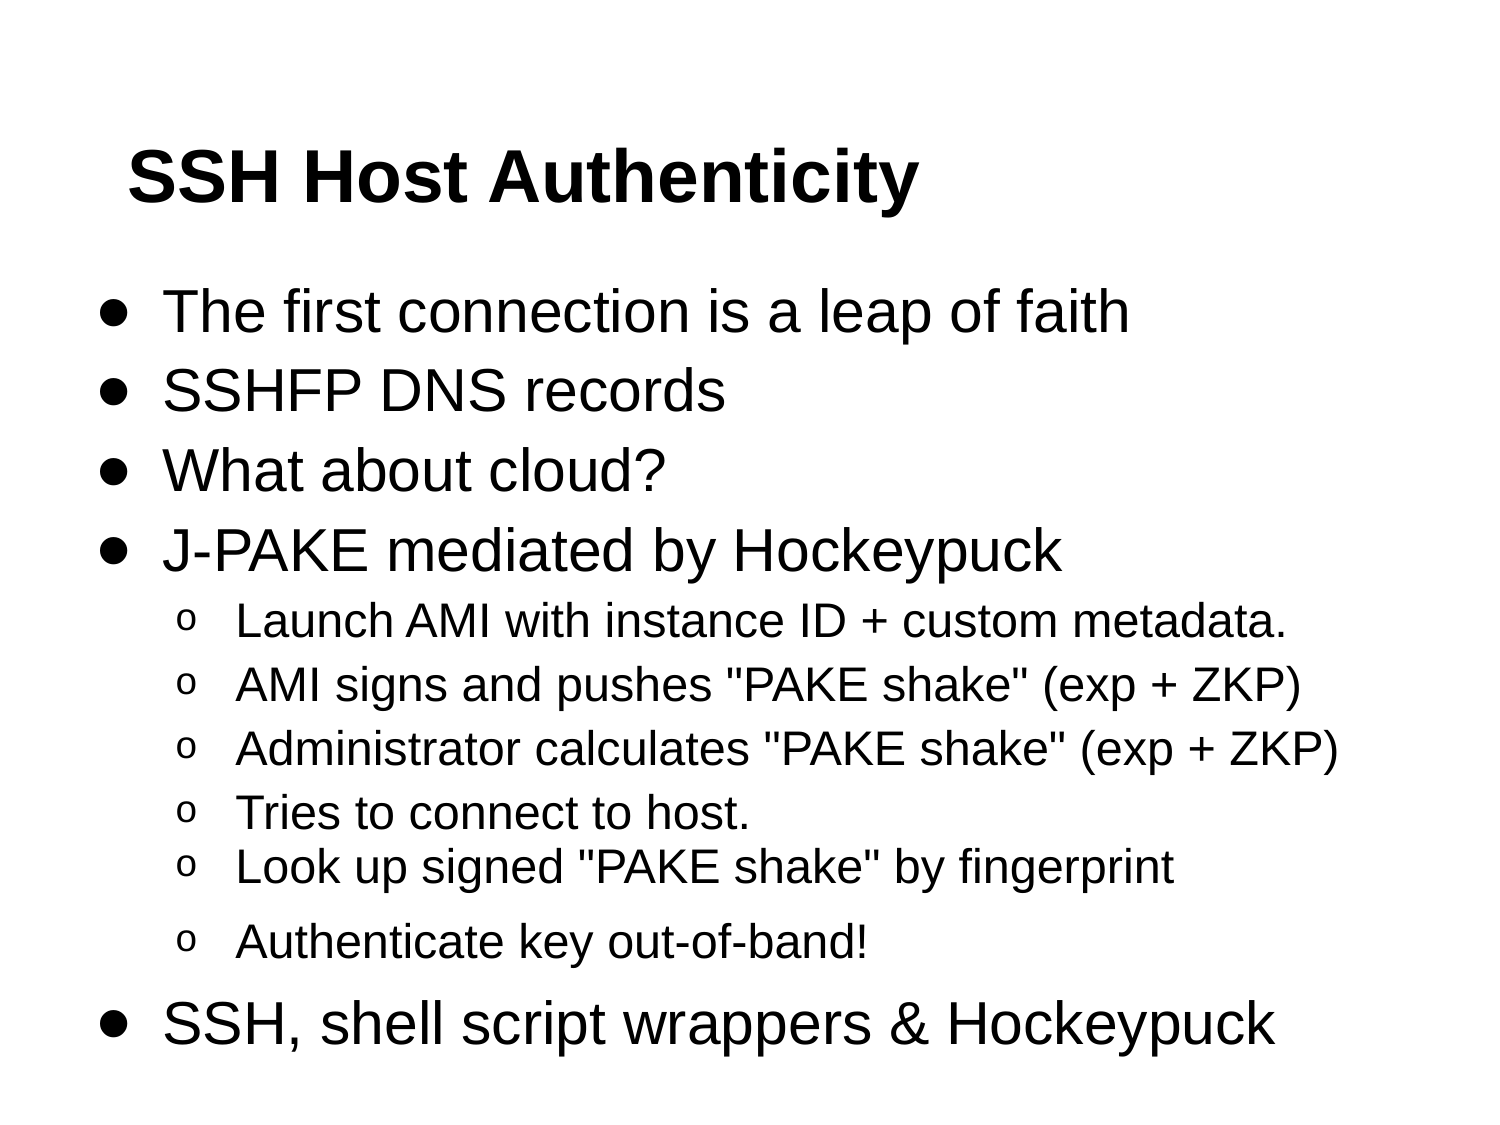

SSH Host Authenticity
# The first connection is a leap of faith
SSHFP DNS records
What about cloud?
J-PAKE mediated by Hockeypuck
Launch AMI with instance ID + custom metadata.
AMI signs and pushes "PAKE shake" (exp + ZKP)
Administrator calculates "PAKE shake" (exp + ZKP)
Tries to connect to host.
Look up signed "PAKE shake" by fingerprint
Authenticate key out-of-band!
SSH, shell script wrappers & Hockeypuck